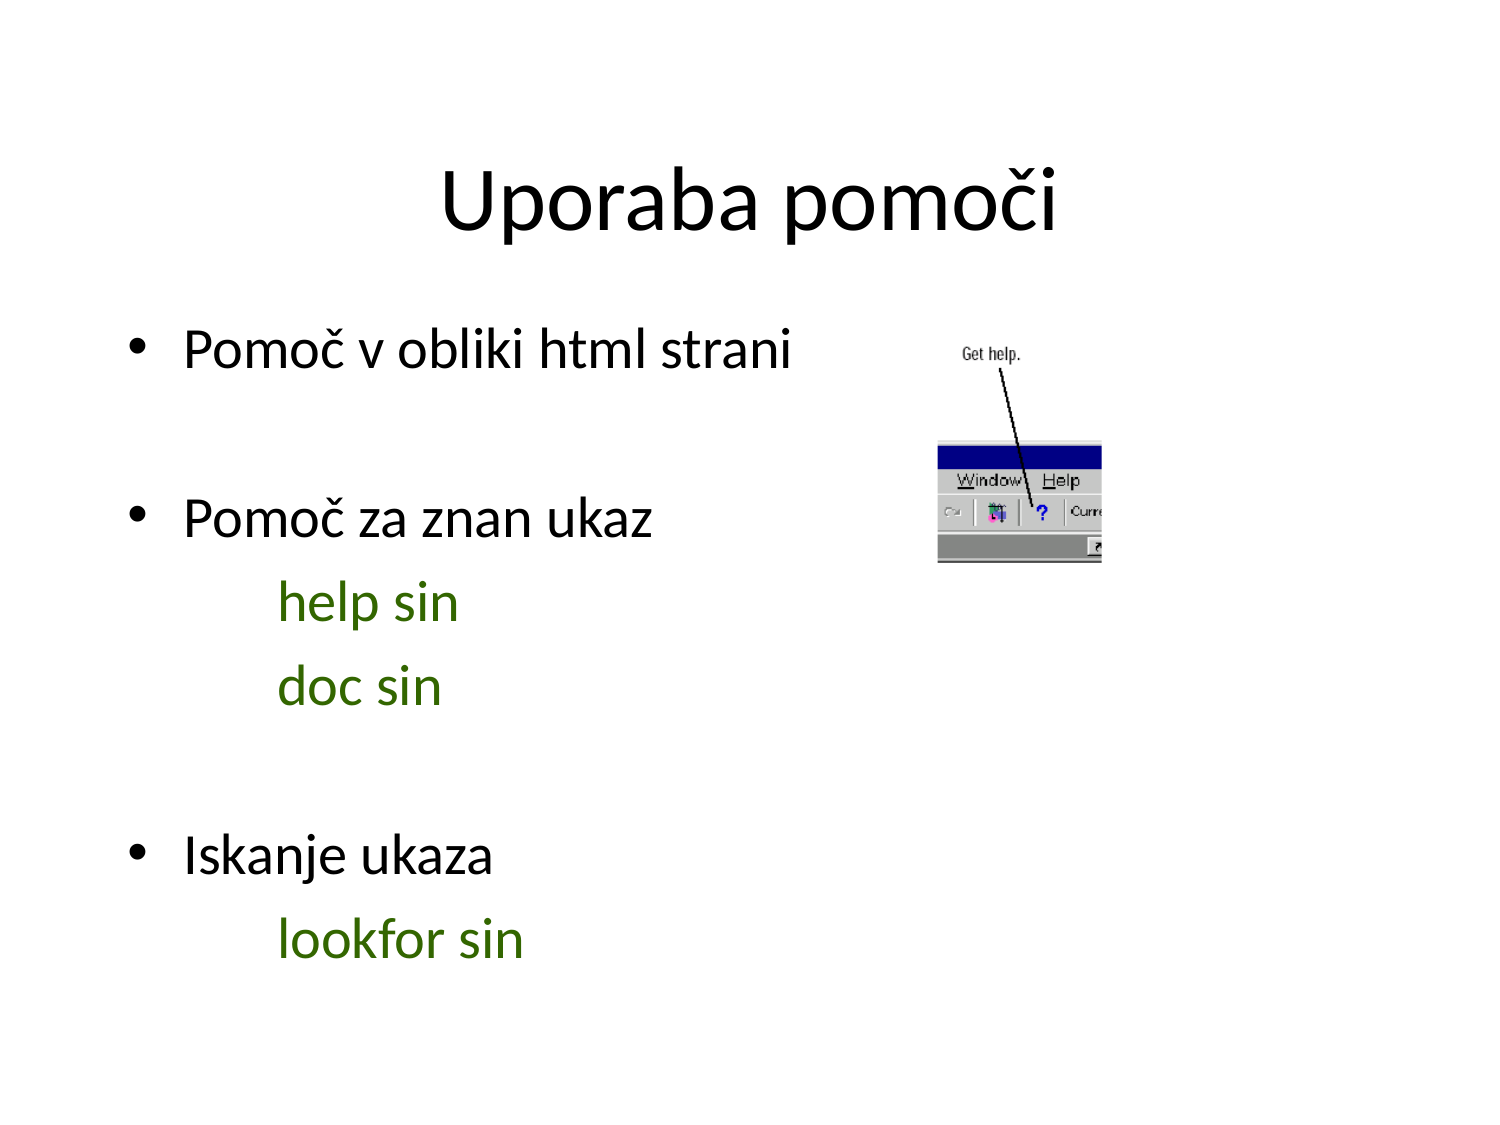

# Uporaba pomoči
Pomoč v obliki html strani
Pomoč za znan ukaz
		help sin
		doc sin
Iskanje ukaza
		lookfor sin